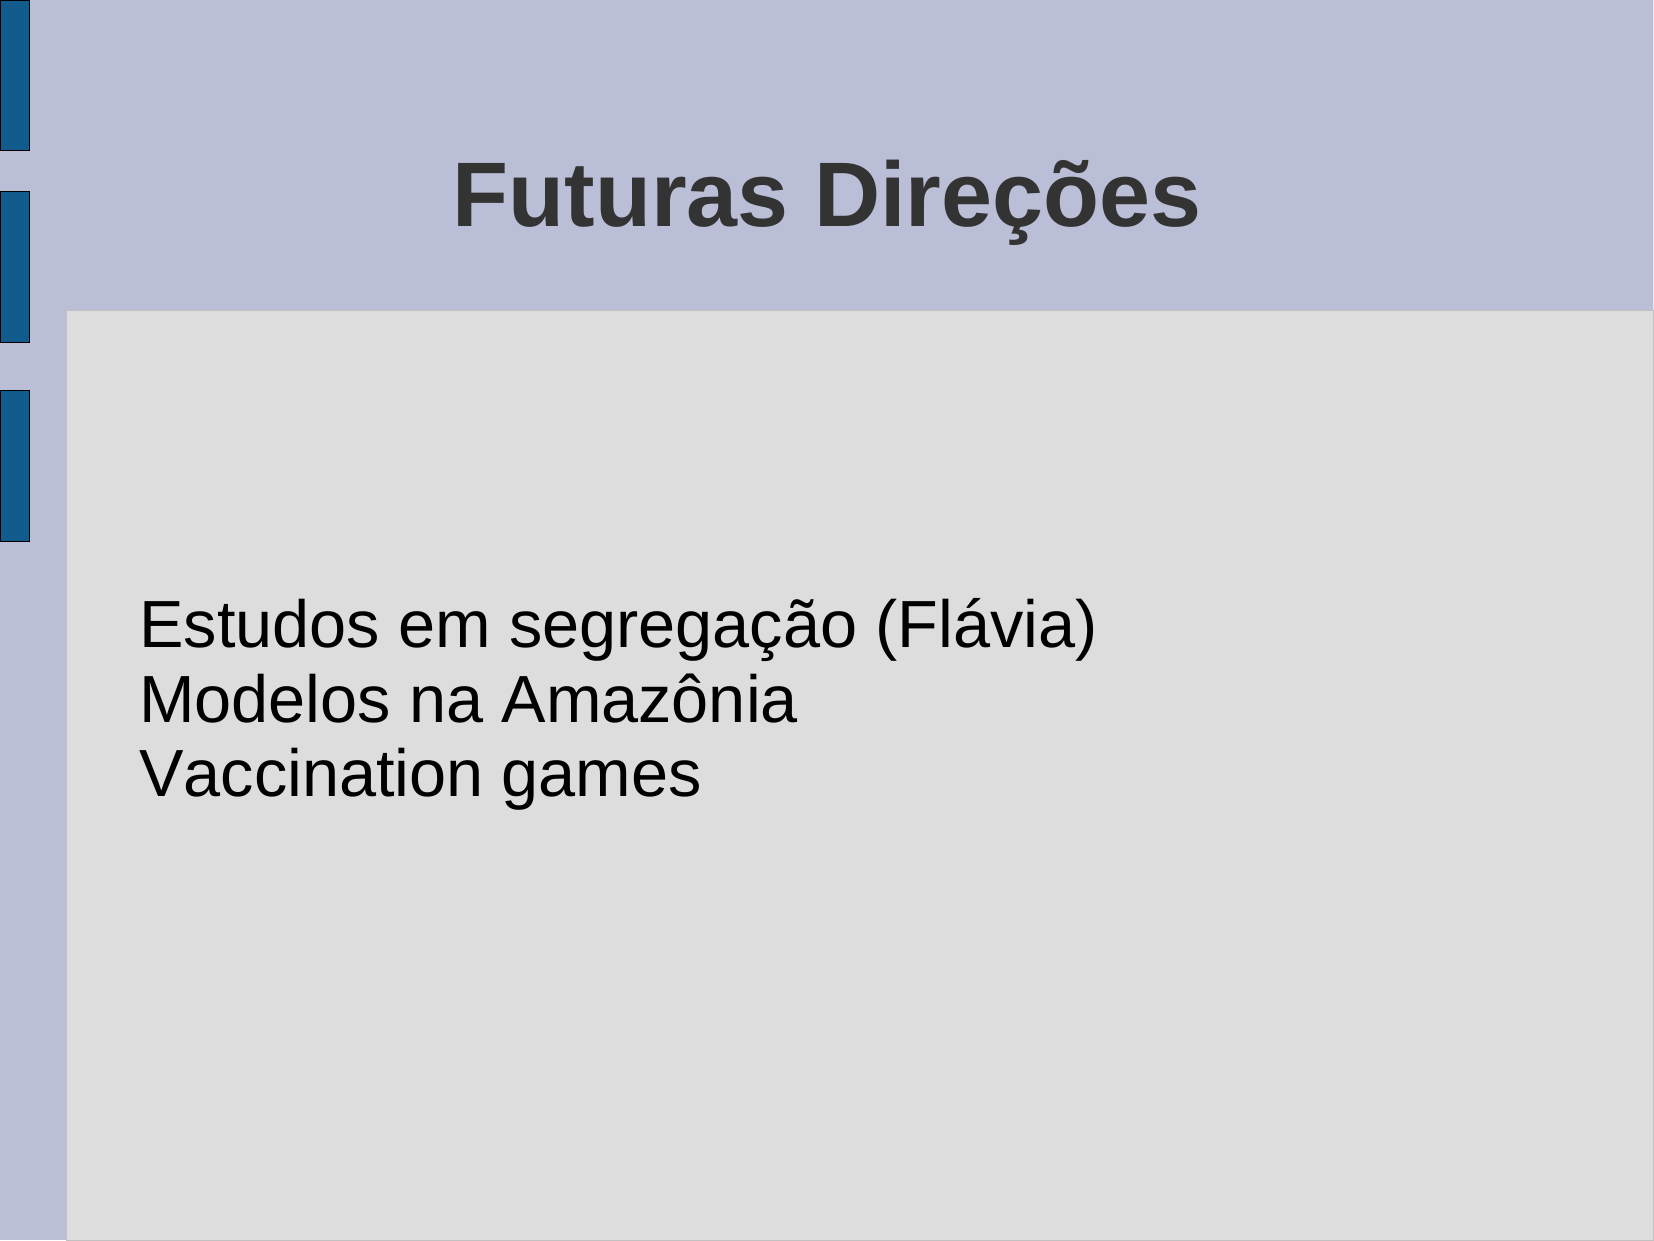

# Futuras Direções
Estudos em segregação (Flávia)
Modelos na Amazônia
Vaccination games